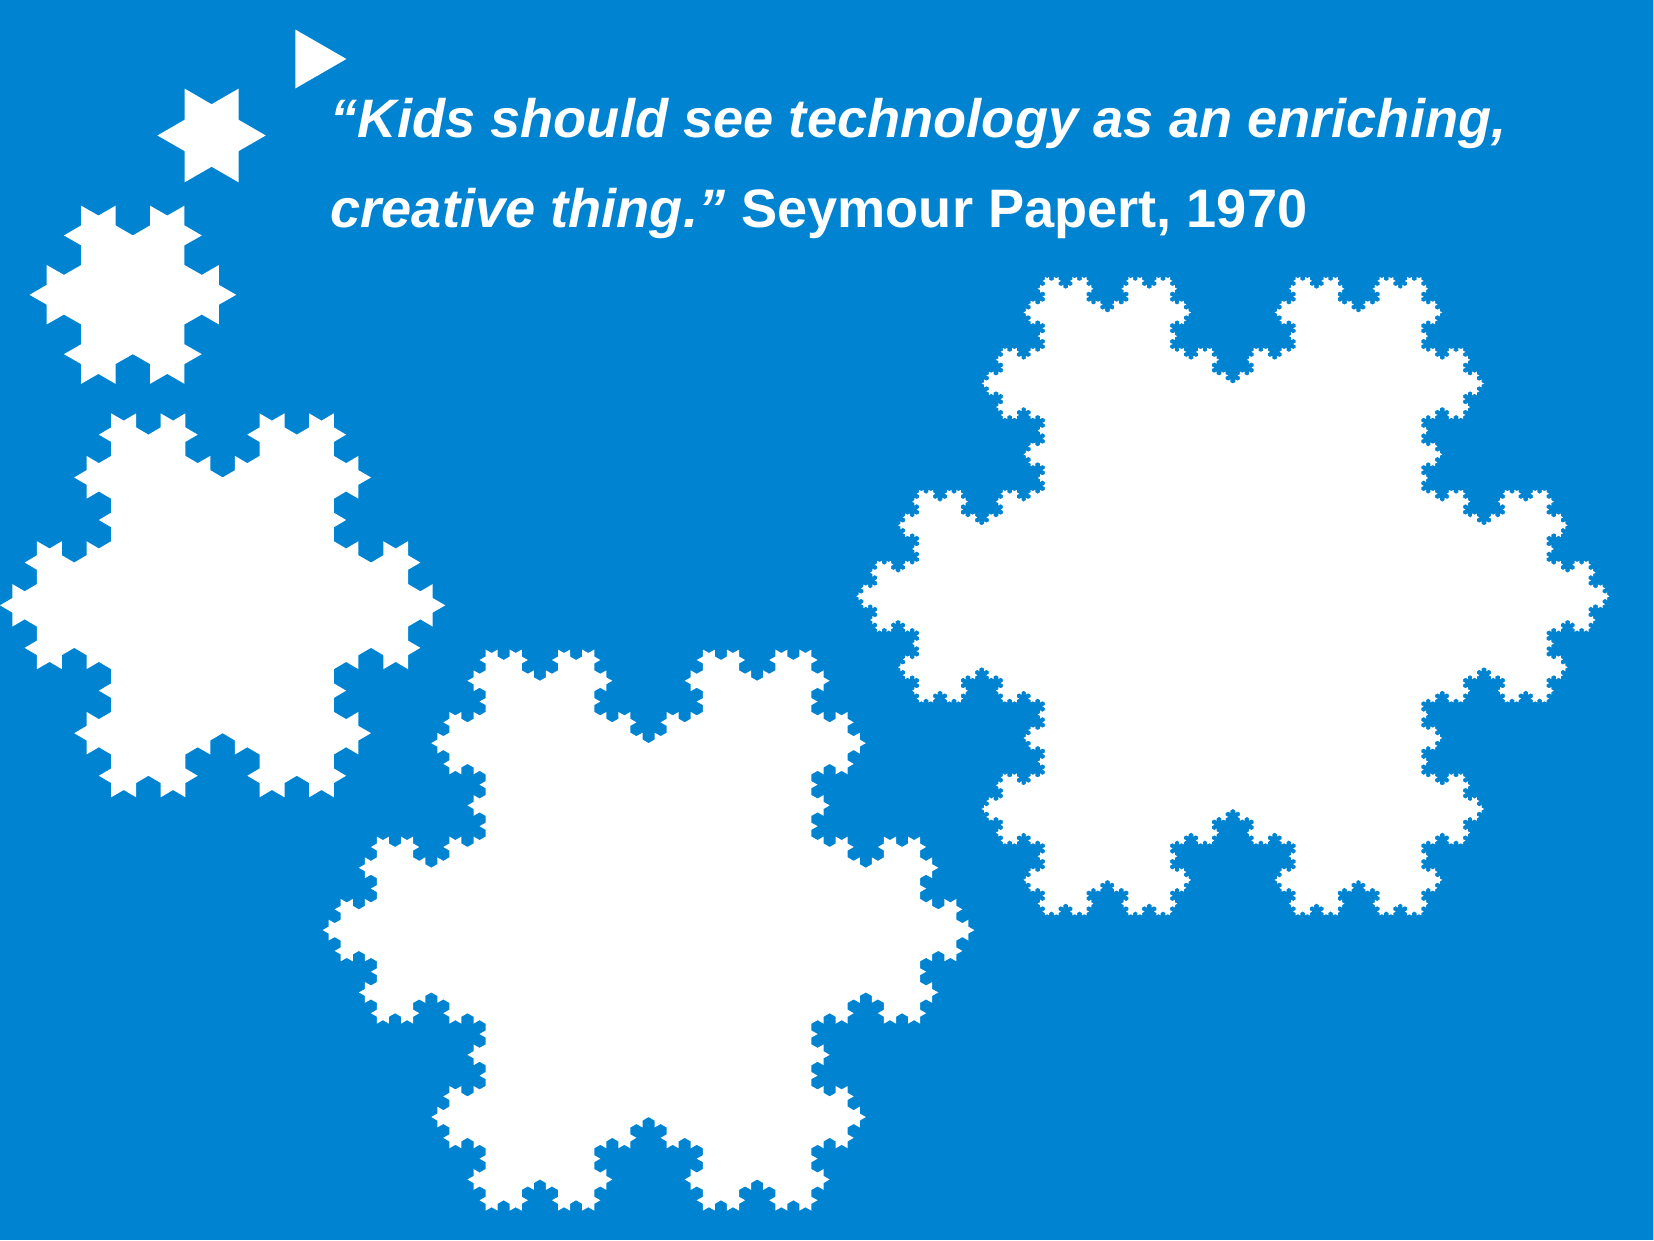

# “Kids should see technology as an enriching,
creative thing.” Seymour Papert, 1970